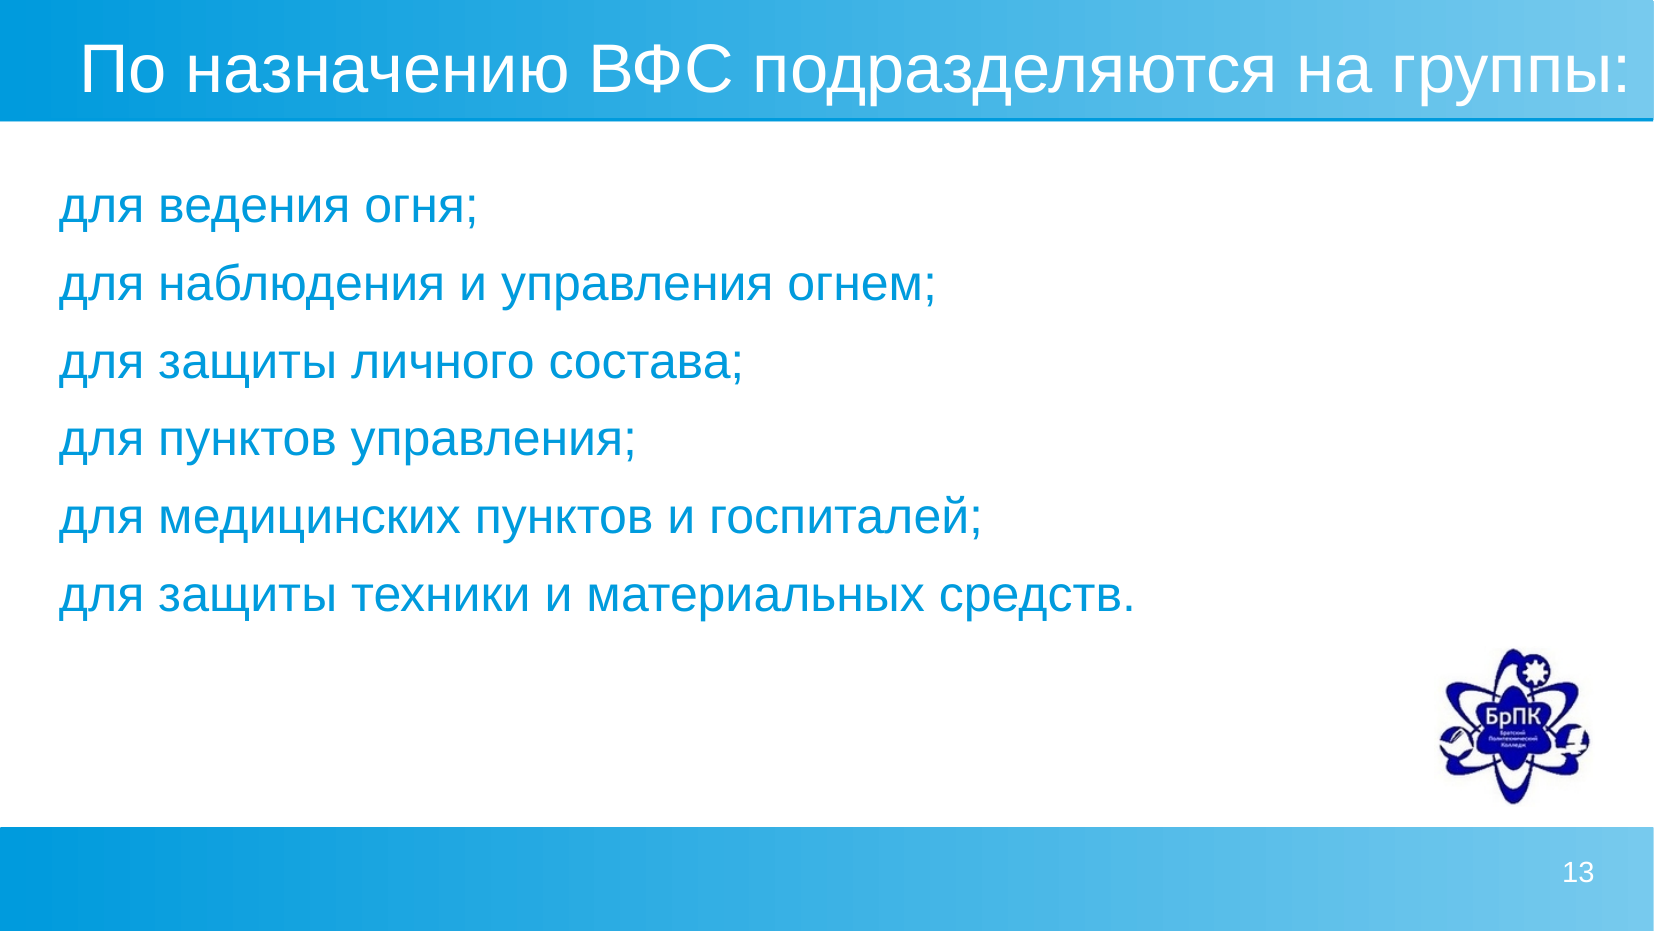

# По назначению ВФС подразделяются на группы:
для ведения огня;
для наблюдения и управления огнем;
для защиты личного состава;
для пунктов управления;
для медицинских пунктов и госпиталей;
для защиты техники и материальных средств.
13